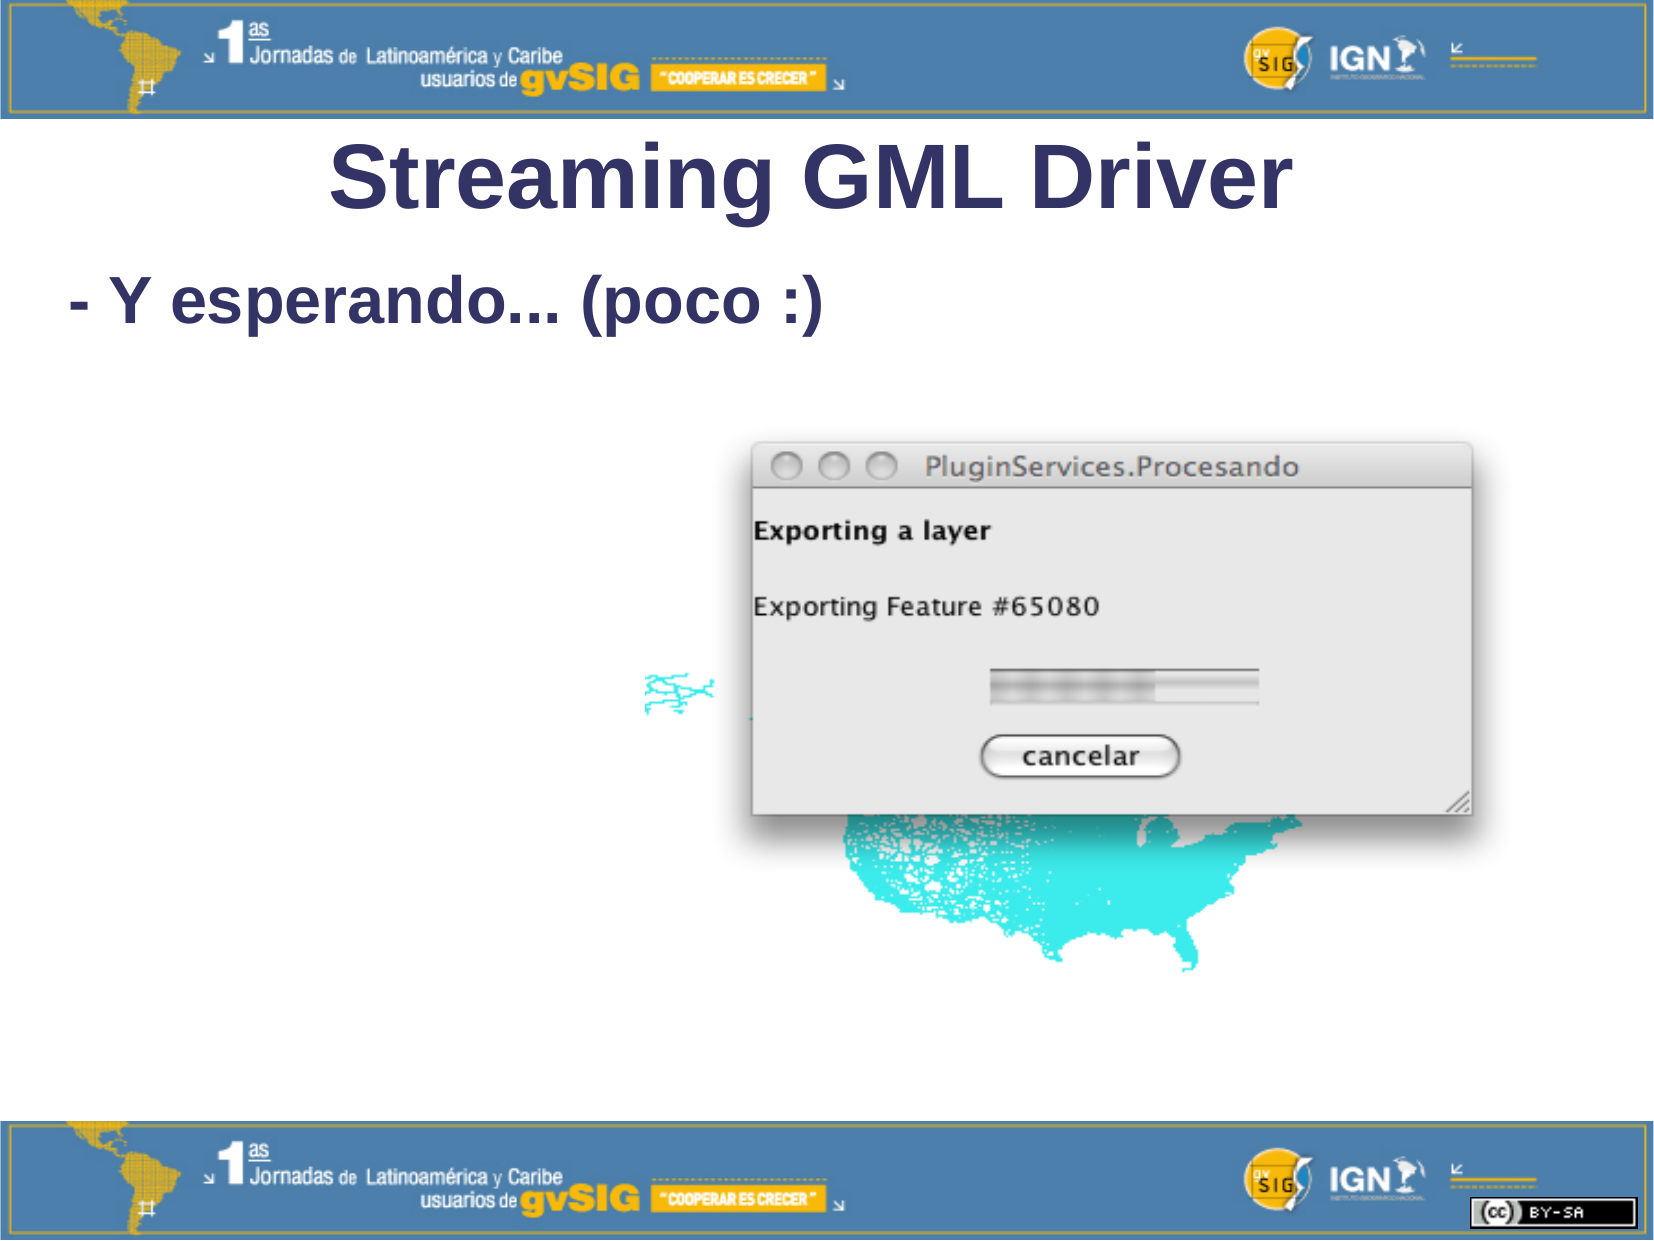

Streaming GML Driver
- Y esperando... (poco :)